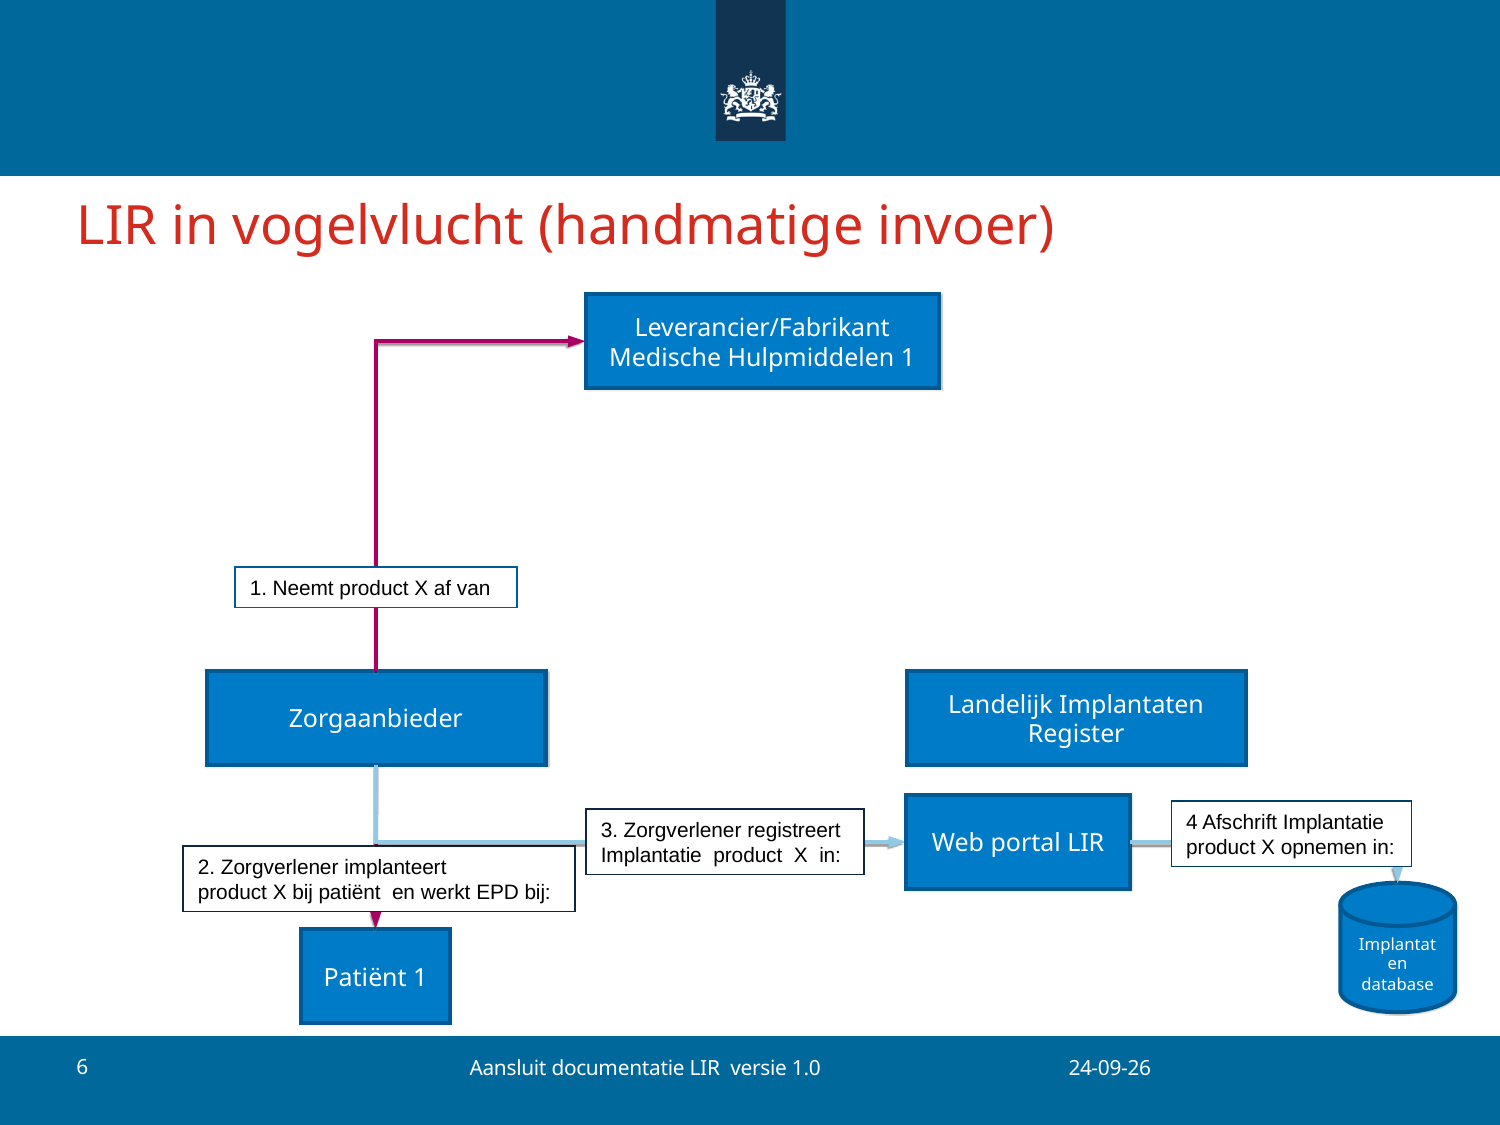

# LIR in vogelvlucht (handmatige invoer)
Leverancier/Fabrikant Medische Hulpmiddelen 1
1. Neemt product X af van
Zorgaanbieder
Landelijk Implantaten Register
Web portal LIR
4 Afschrift Implantatie
product X opnemen in:
3. Zorgverlener registreert
Implantatie product X in:
2. Zorgverlener implanteert
product X bij patiënt en werkt EPD bij:
Implantaten database
Patiënt 1
4
Aansluit documentatie LIR versie 1.0